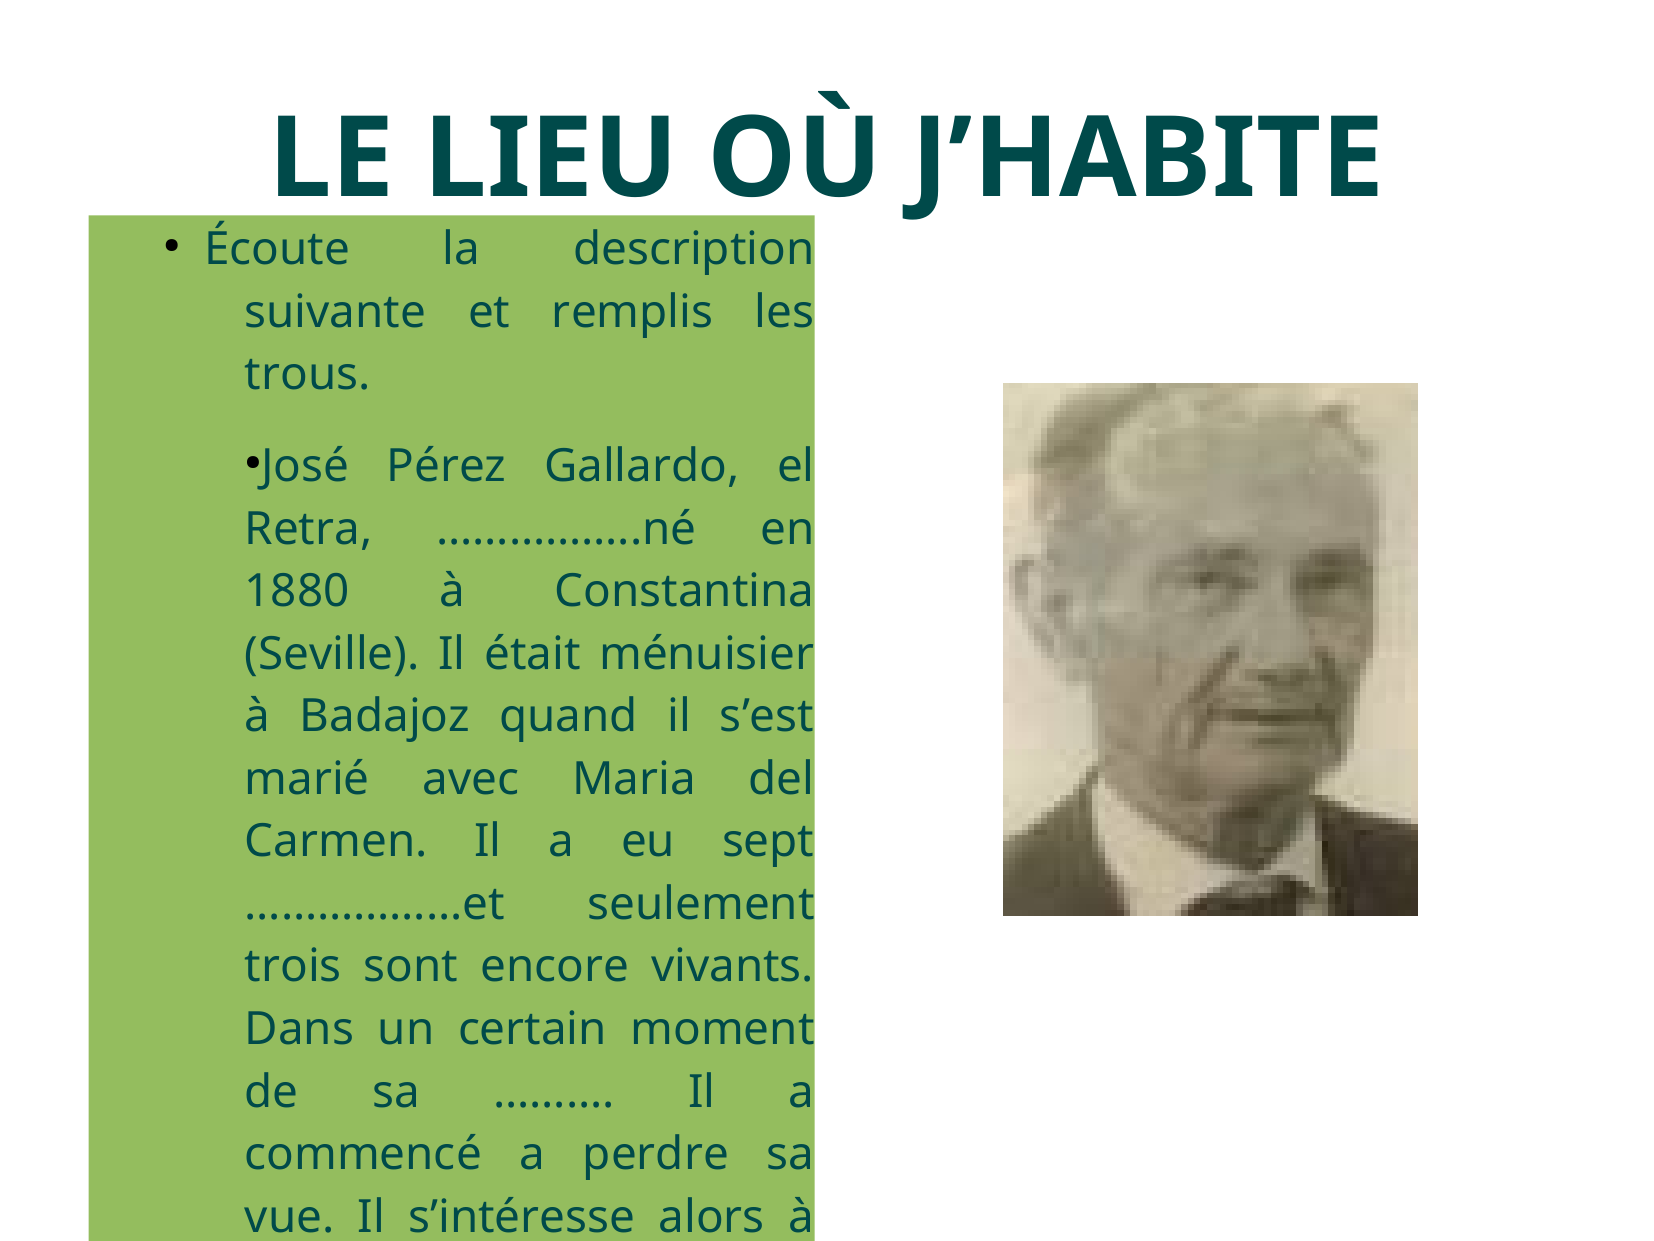

# LE LIEU OÙ J’HABITE
Écoute la description suivante et remplis les trous.
José Pérez Gallardo, el Retra, ……………..né en 1880 à Constantina (Seville). Il était ménuisier à Badajoz quand il s’est marié avec Maria del Carmen. Il a eu sept ………………et seulement trois sont encore vivants. Dans un certain moment de sa ………. Il a commencé a perdre sa vue. Il s’intéresse alors à ……………………et il devient un photographe indépendant. et il a fait des photos de presque tous les « ubriqueños ». Il a été nommé « El Retra », c’est le surnom de retratista.